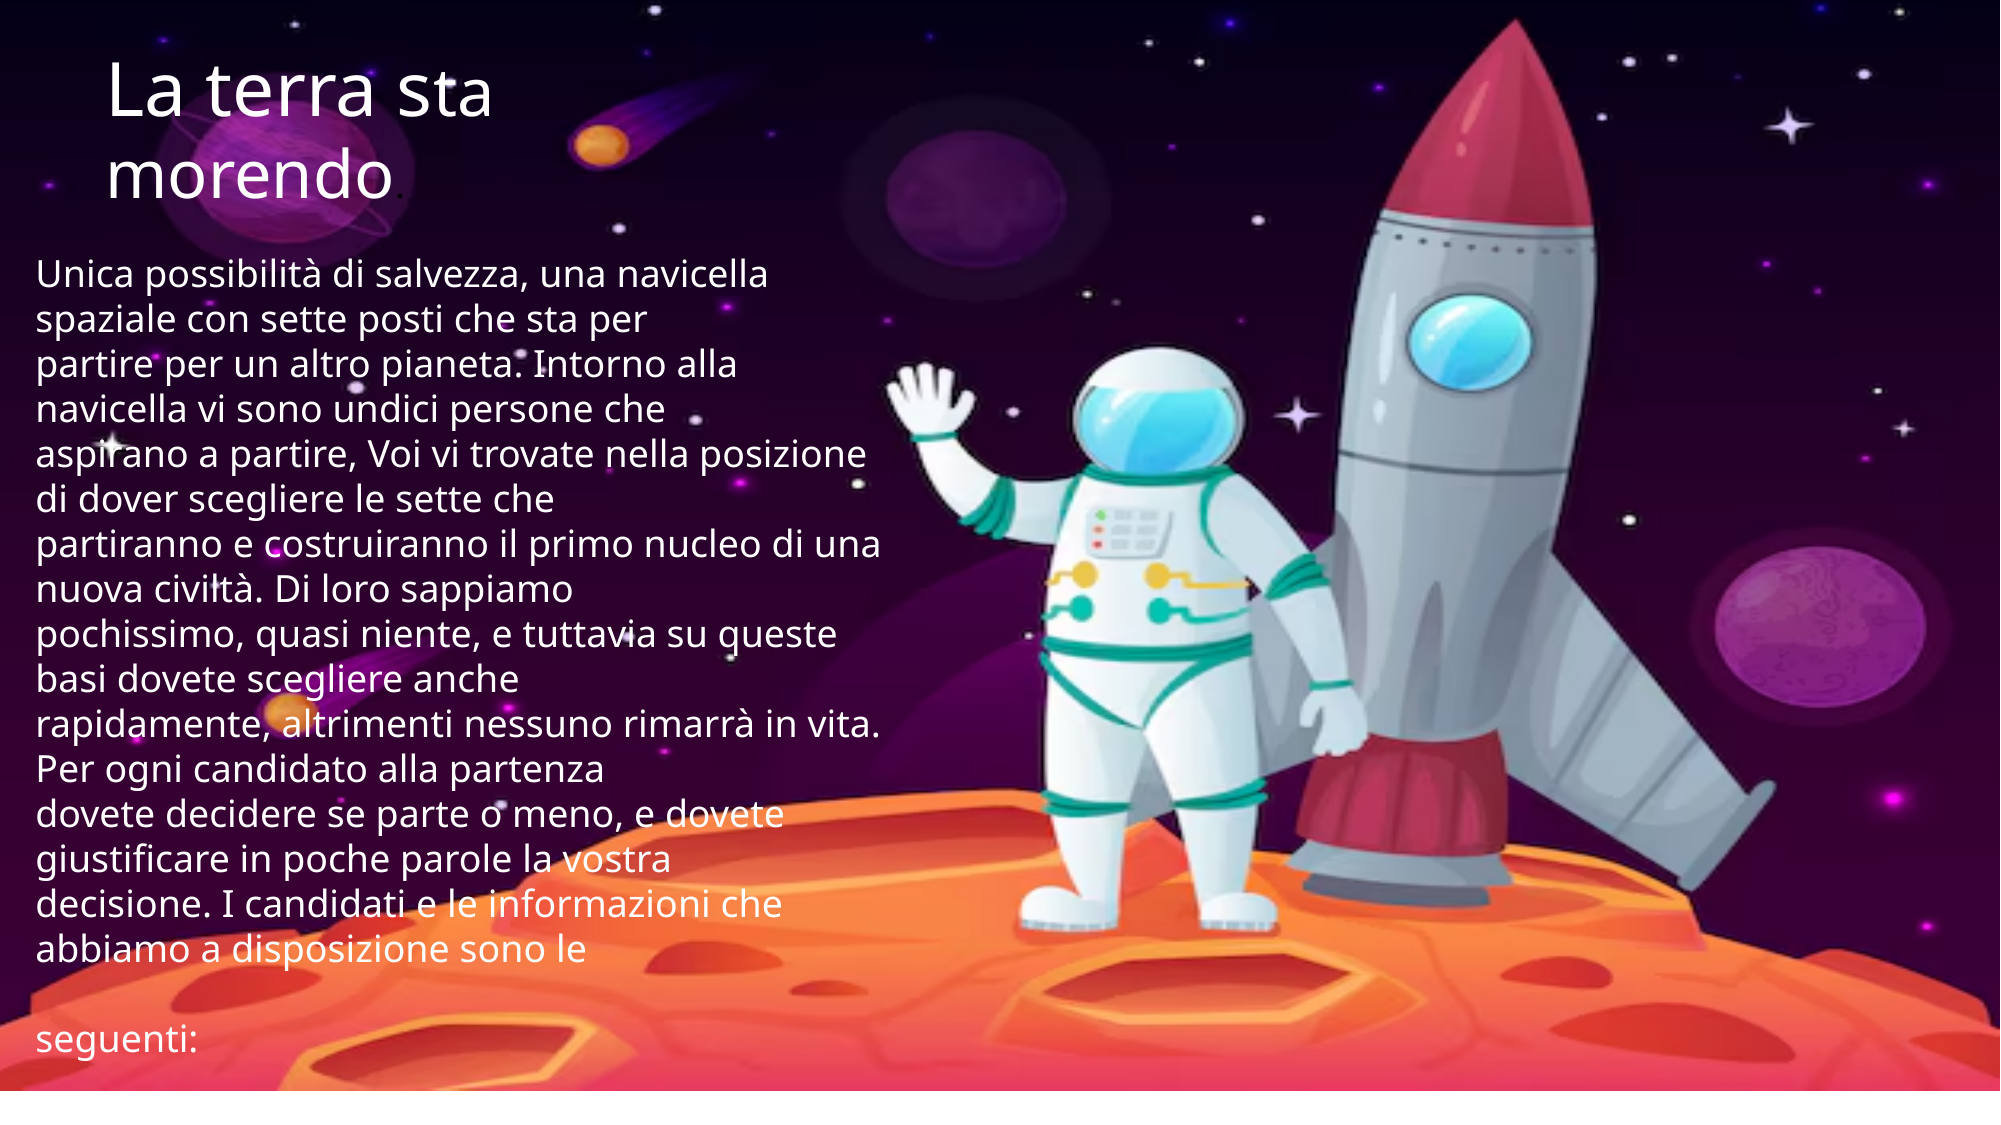

La terra sta morendo.
Unica possibilità di salvezza, una navicella spaziale con sette posti che sta per
partire per un altro pianeta. Intorno alla navicella vi sono undici persone che
aspirano a partire, Voi vi trovate nella posizione di dover scegliere le sette che
partiranno e costruiranno il primo nucleo di una nuova civiltà. Di loro sappiamo
pochissimo, quasi niente, e tuttavia su queste basi dovete scegliere anche
rapidamente, altrimenti nessuno rimarrà in vita. Per ogni candidato alla partenza
dovete decidere se parte o meno, e dovete giustificare in poche parole la vostra
decisione. I candidati e le informazioni che abbiamo a disposizione sono le
seguenti: